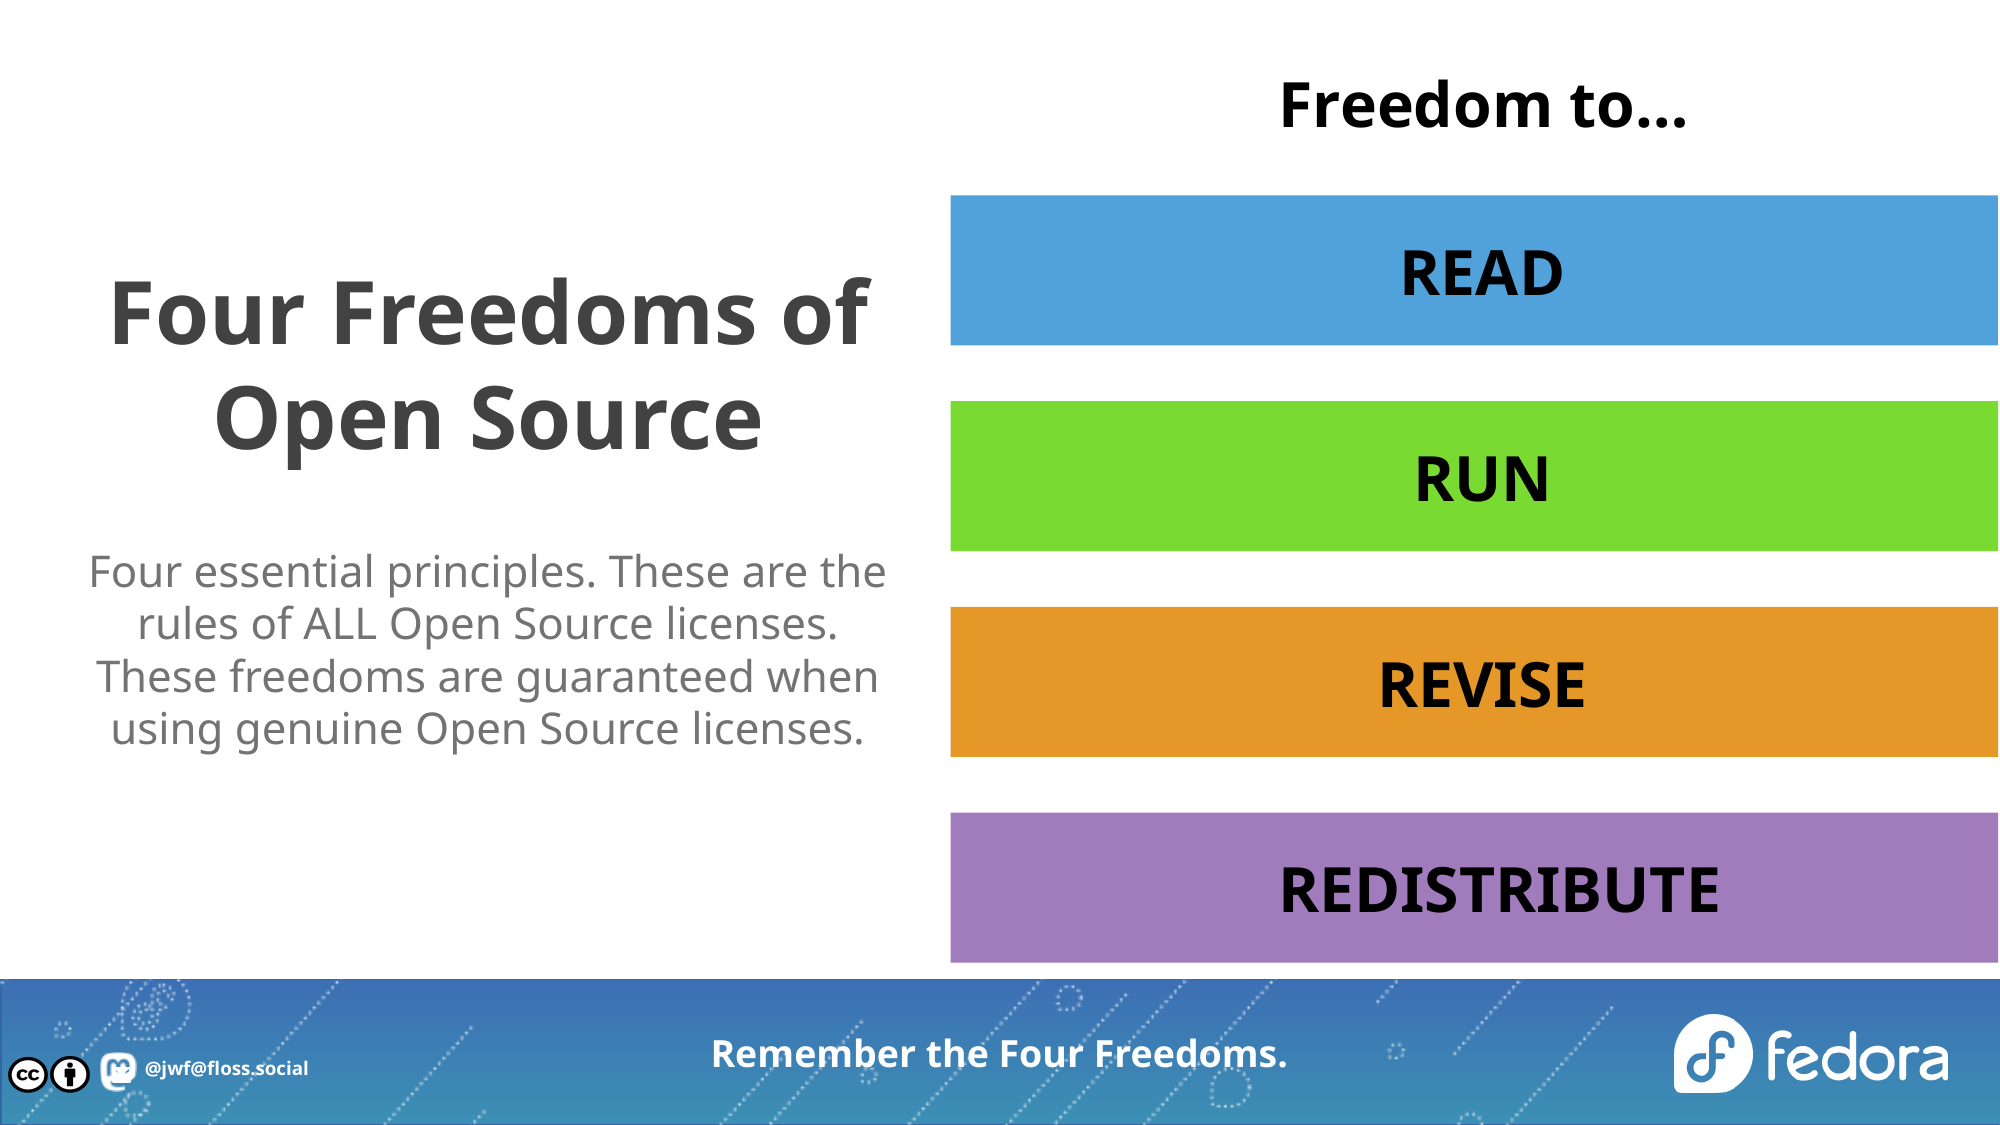

Freedom to…
Four Freedoms of Open Source
READ
RUN
Four essential principles. These are the rules of ALL Open Source licenses. These freedoms are guaranteed when using genuine Open Source licenses.
REVISE
REDISTRIBUTE
# Remember the Four Freedoms.
@jwf@floss.social